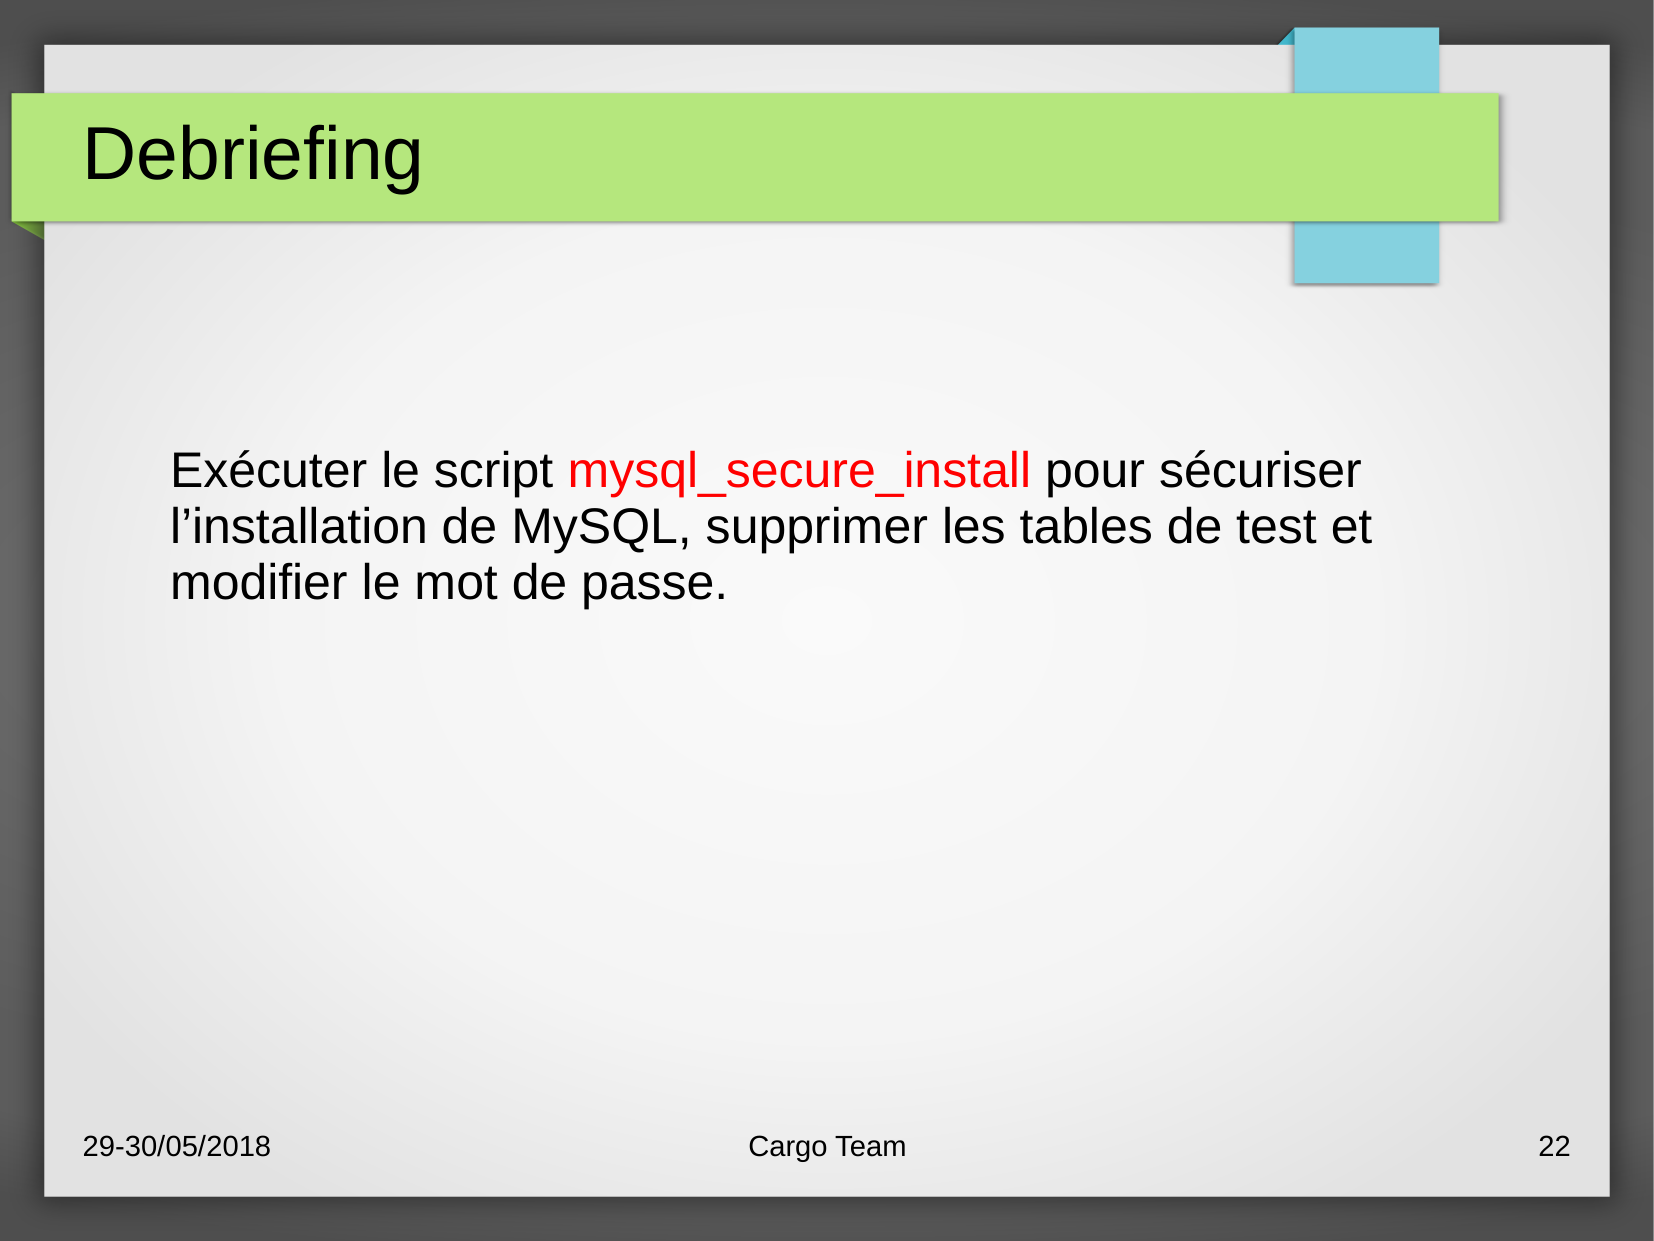

# Debriefing
Exécuter le script mysql_secure_install pour sécuriser l’installation de MySQL, supprimer les tables de test et modifier le mot de passe.
29-30/05/2018
Cargo Team
22